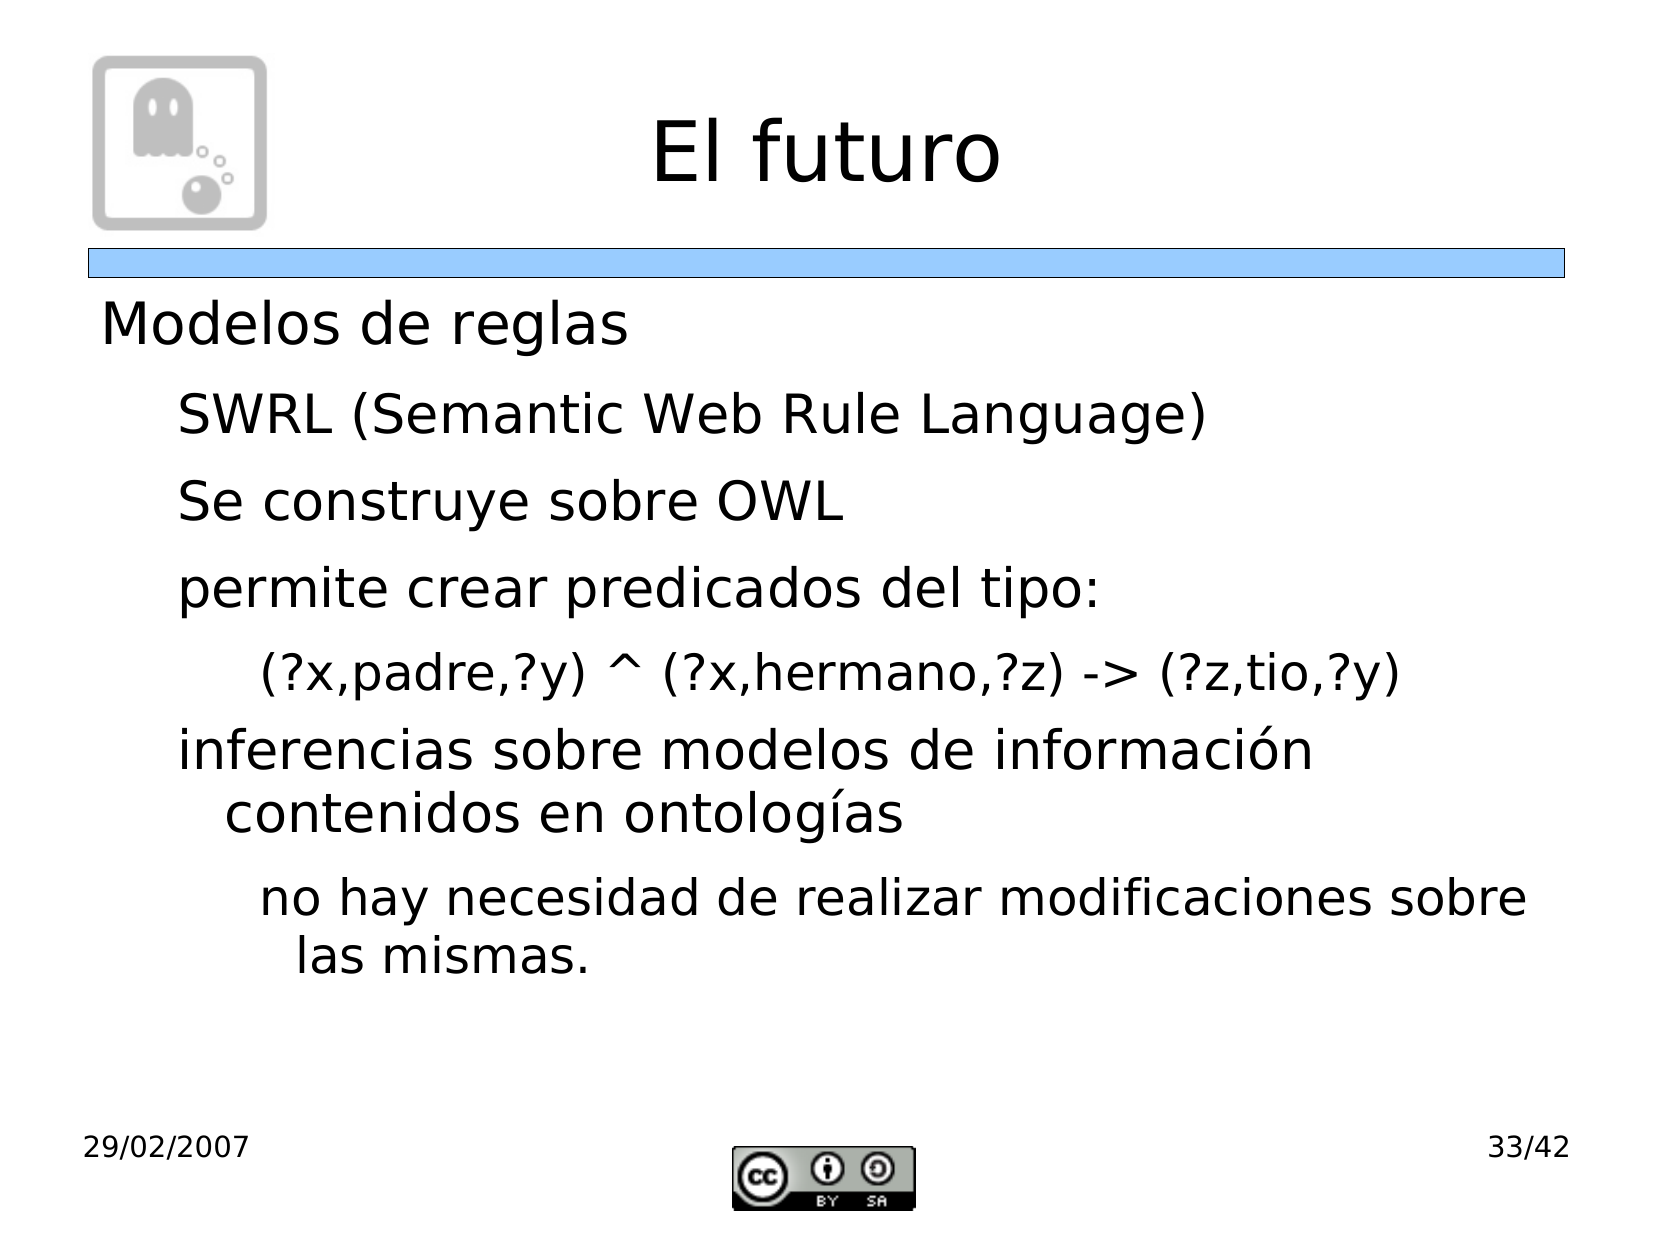

# El futuro
Modelos de reglas
SWRL (Semantic Web Rule Language)
Se construye sobre OWL
permite crear predicados del tipo:
(?x,padre,?y) ^ (?x,hermano,?z) -> (?z,tio,?y)
inferencias sobre modelos de información contenidos en ontologías
no hay necesidad de realizar modificaciones sobre las mismas.